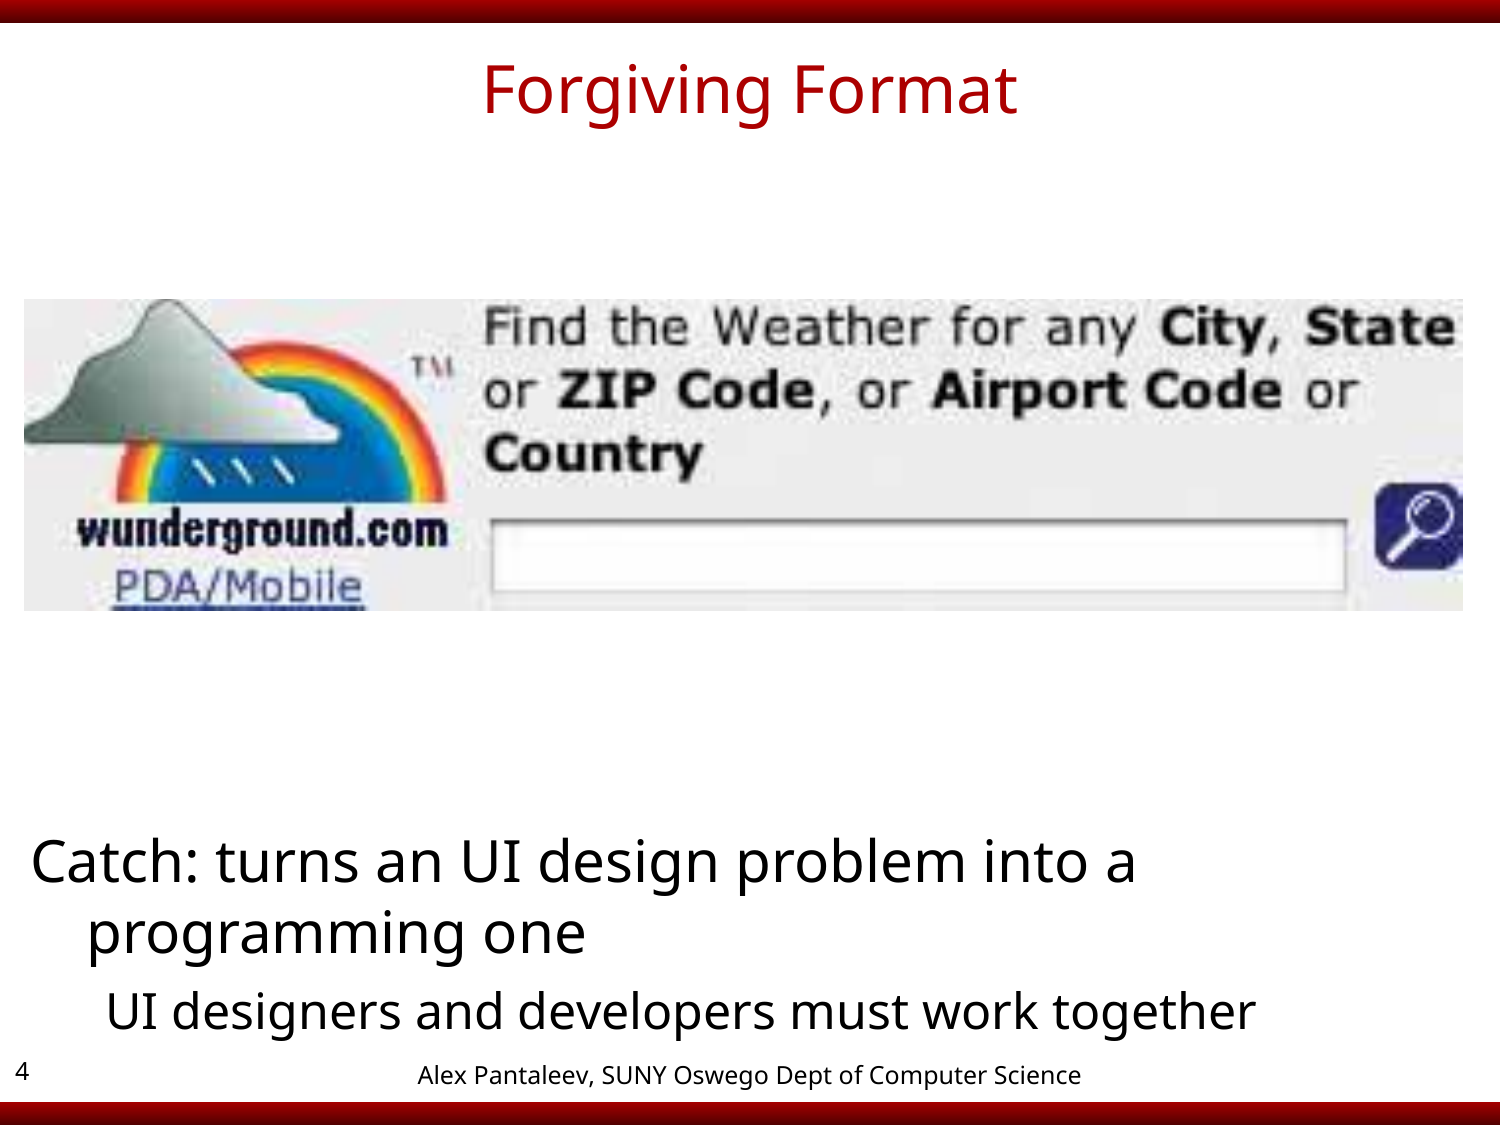

# Forgiving Format
4
Catch: turns an UI design problem into a programming one
UI designers and developers must work together